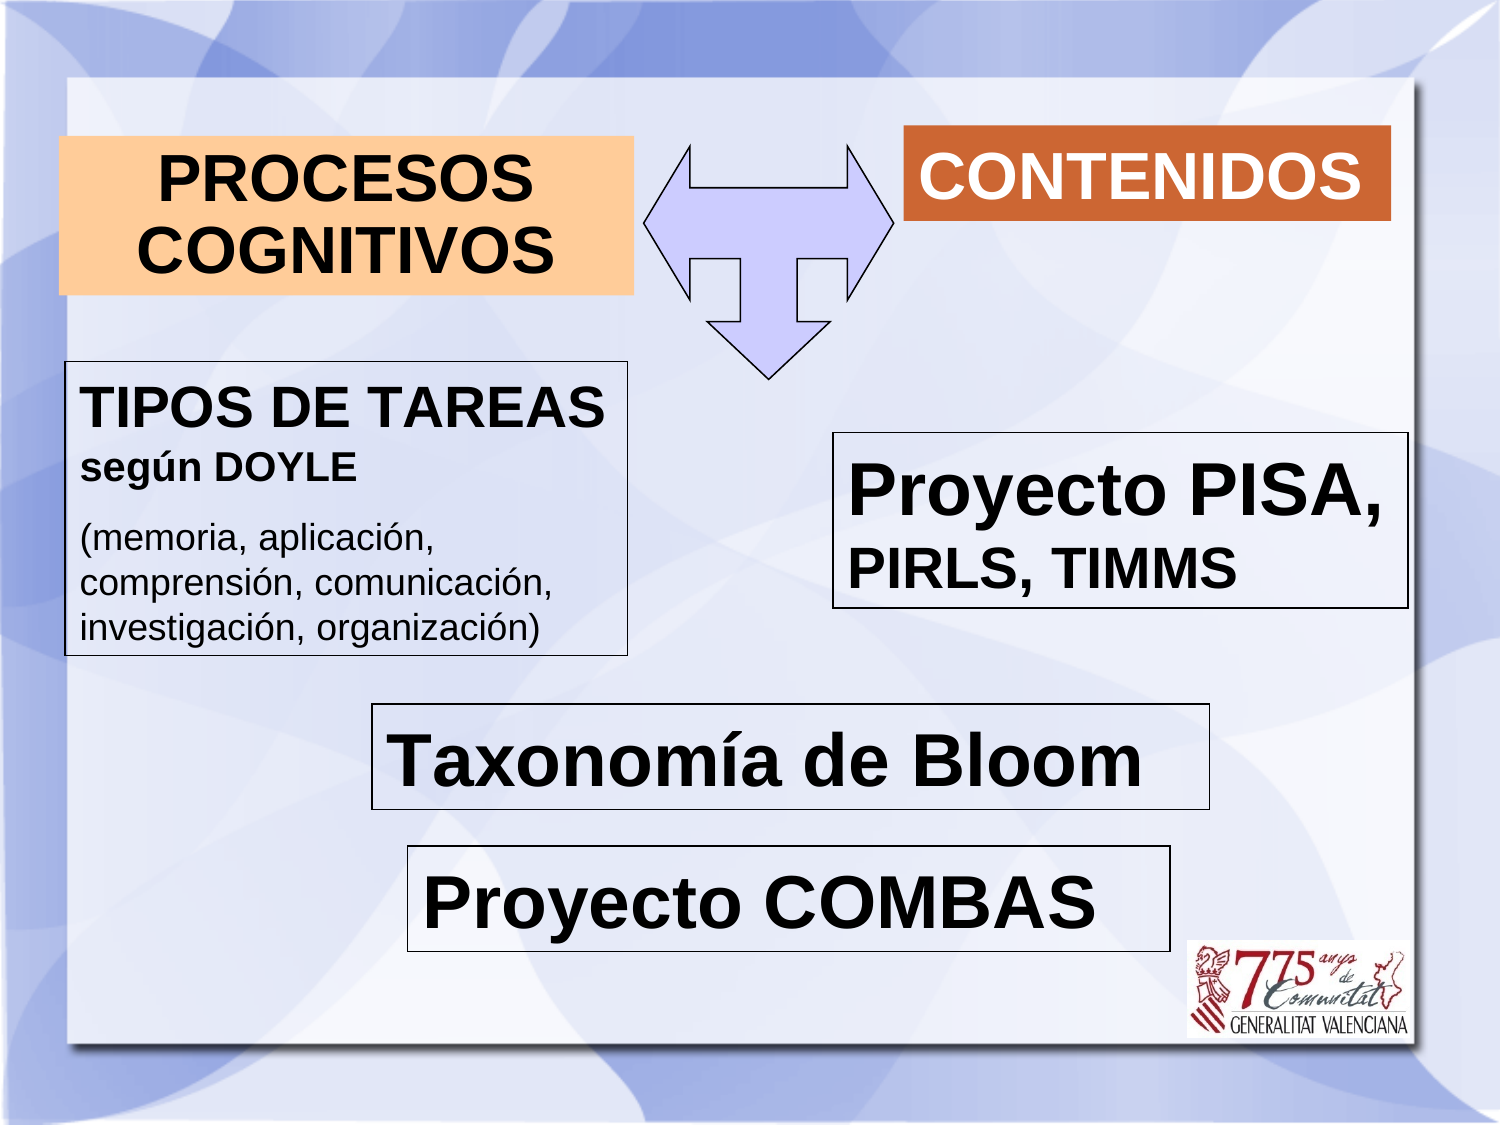

CONTENIDOS
PROCESOS COGNITIVOS
TIPOS DE TAREAS según DOYLE
(memoria, aplicación, comprensión, comunicación, investigación, organización)
Proyecto PISA, PIRLS, TIMMS
Taxonomía de Bloom
Proyecto COMBAS